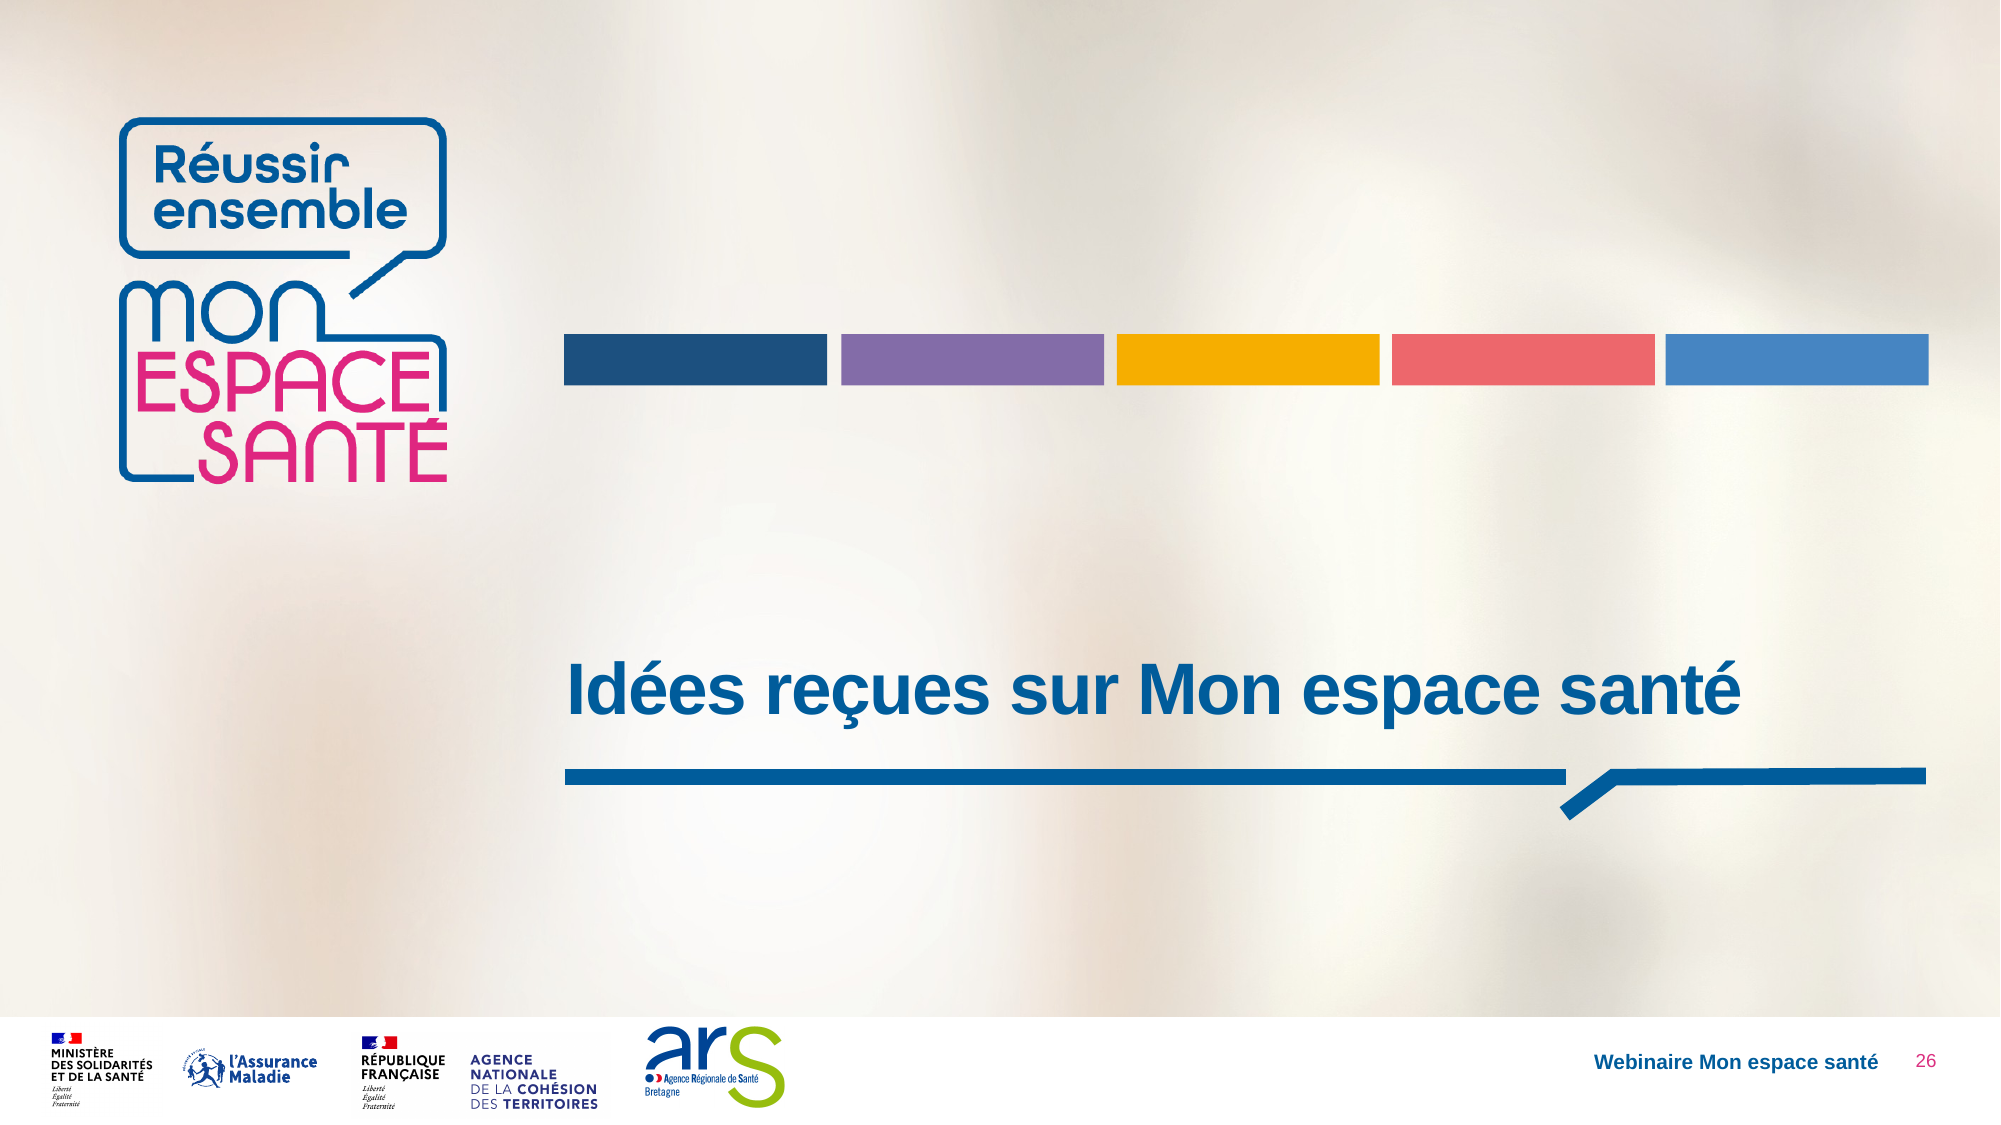

# Idées reçues sur Mon espace santé
Webinaire Mon espace santé